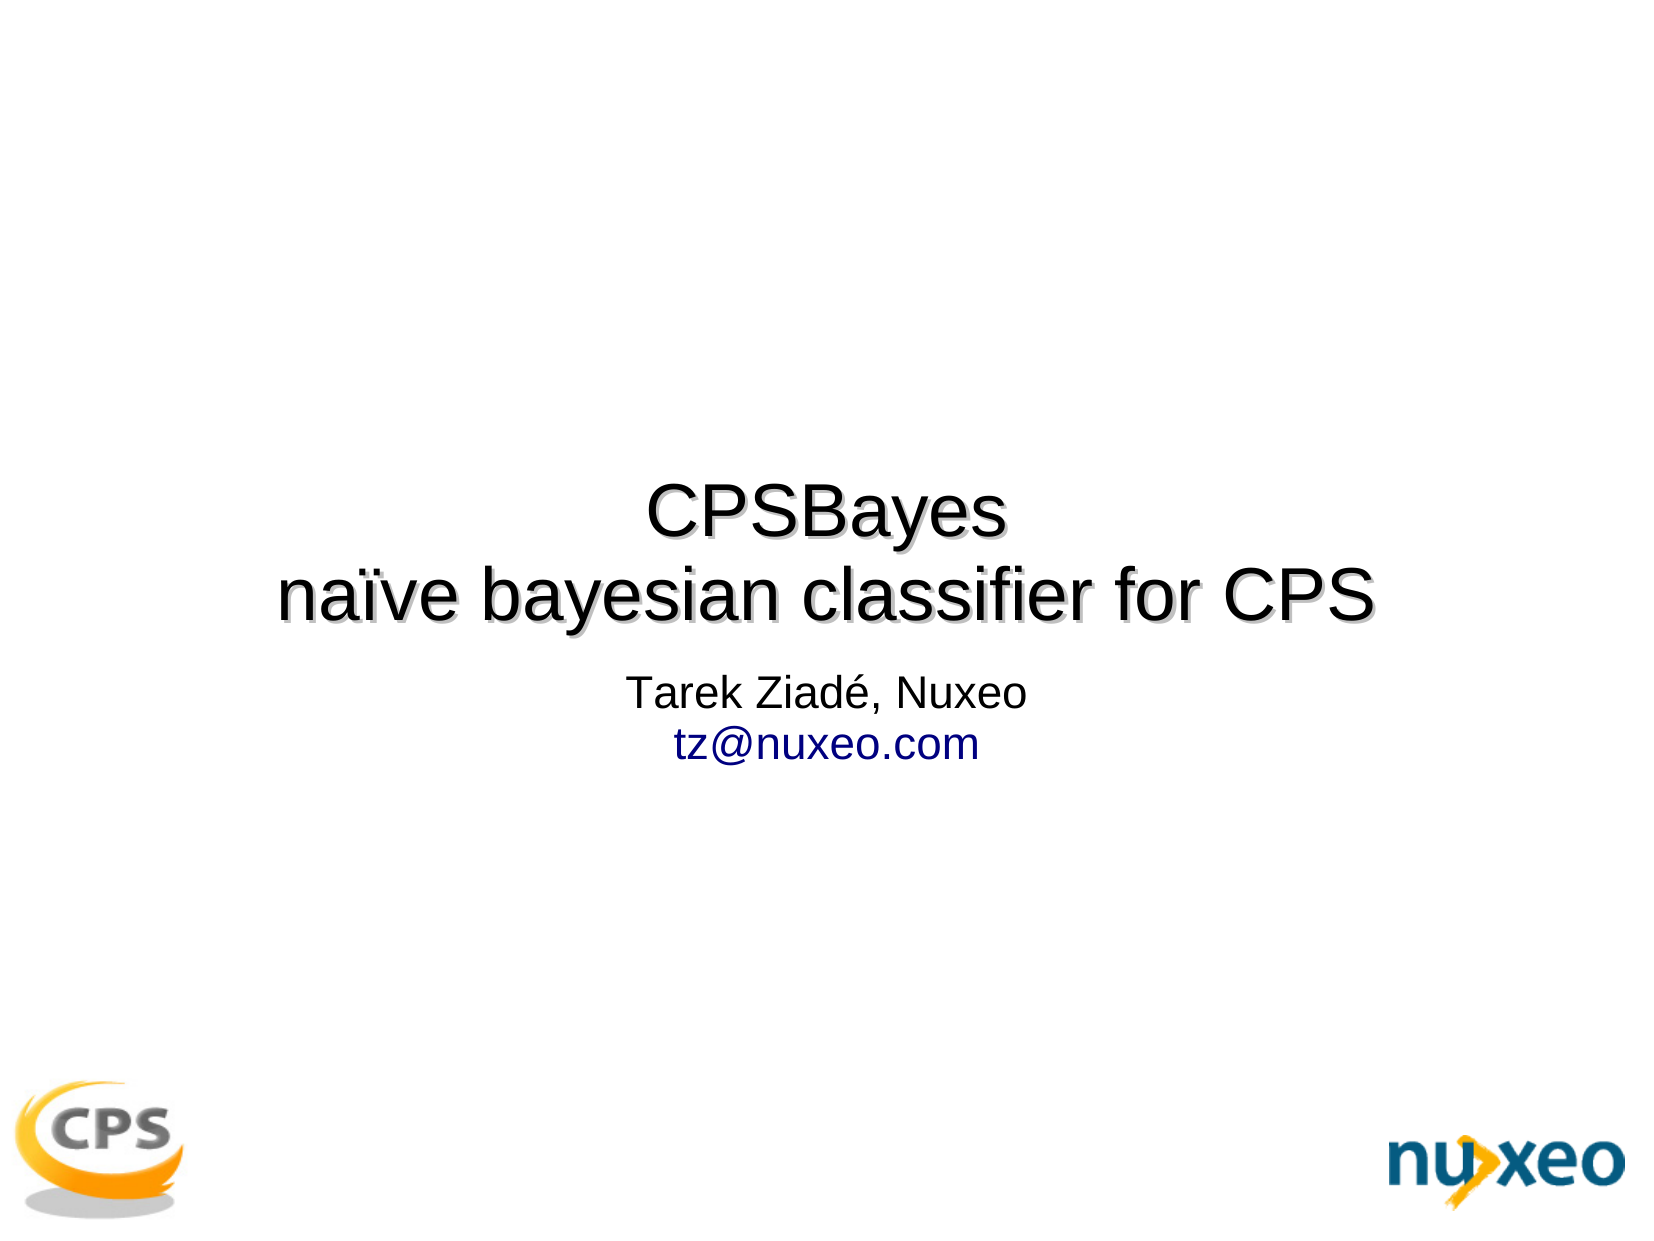

CPSBayes
naïve bayesian classifier for CPS
Tarek Ziadé, Nuxeo
tz@nuxeo.com